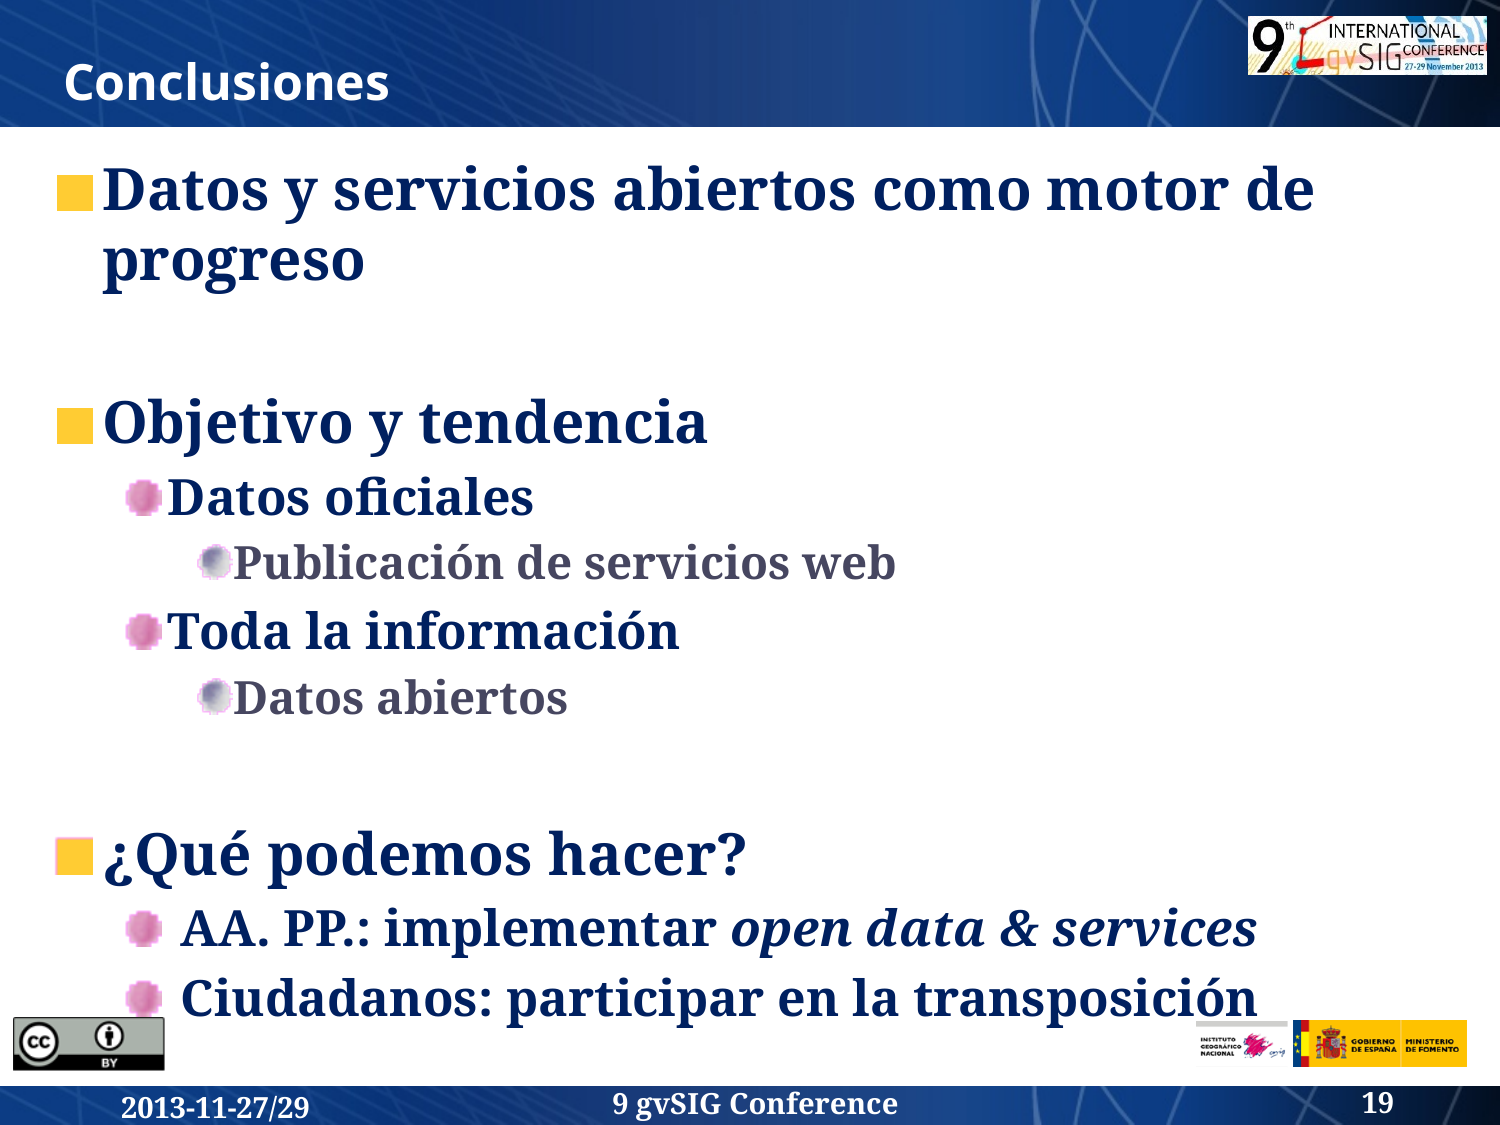

# Conclusiones
Datos y servicios abiertos como motor de progreso
Objetivo y tendencia
Datos oficiales
Publicación de servicios web
Toda la información
Datos abiertos
¿Qué podemos hacer?
 AA. PP.: implementar open data & services
 Ciudadanos: participar en la transposición